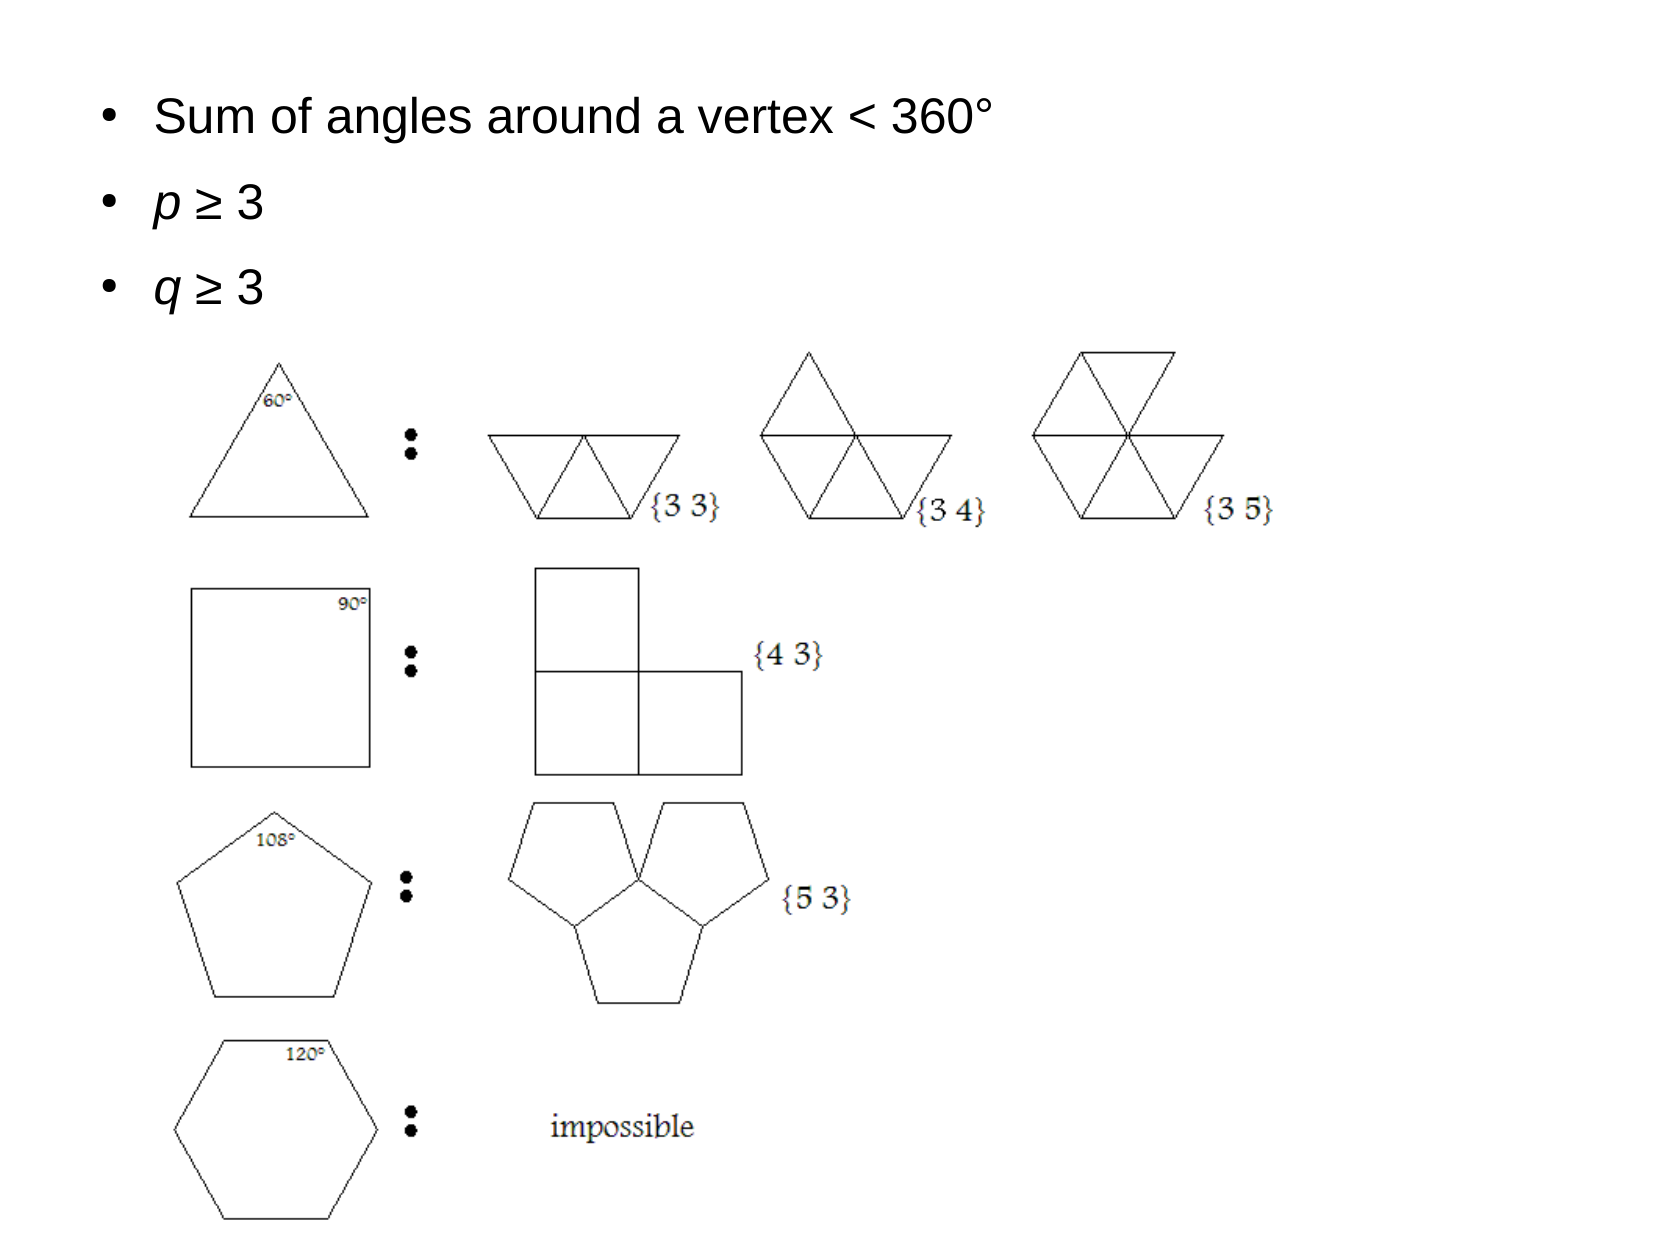

# Sum of angles around a vertex < 360°
p ≥ 3
q ≥ 3